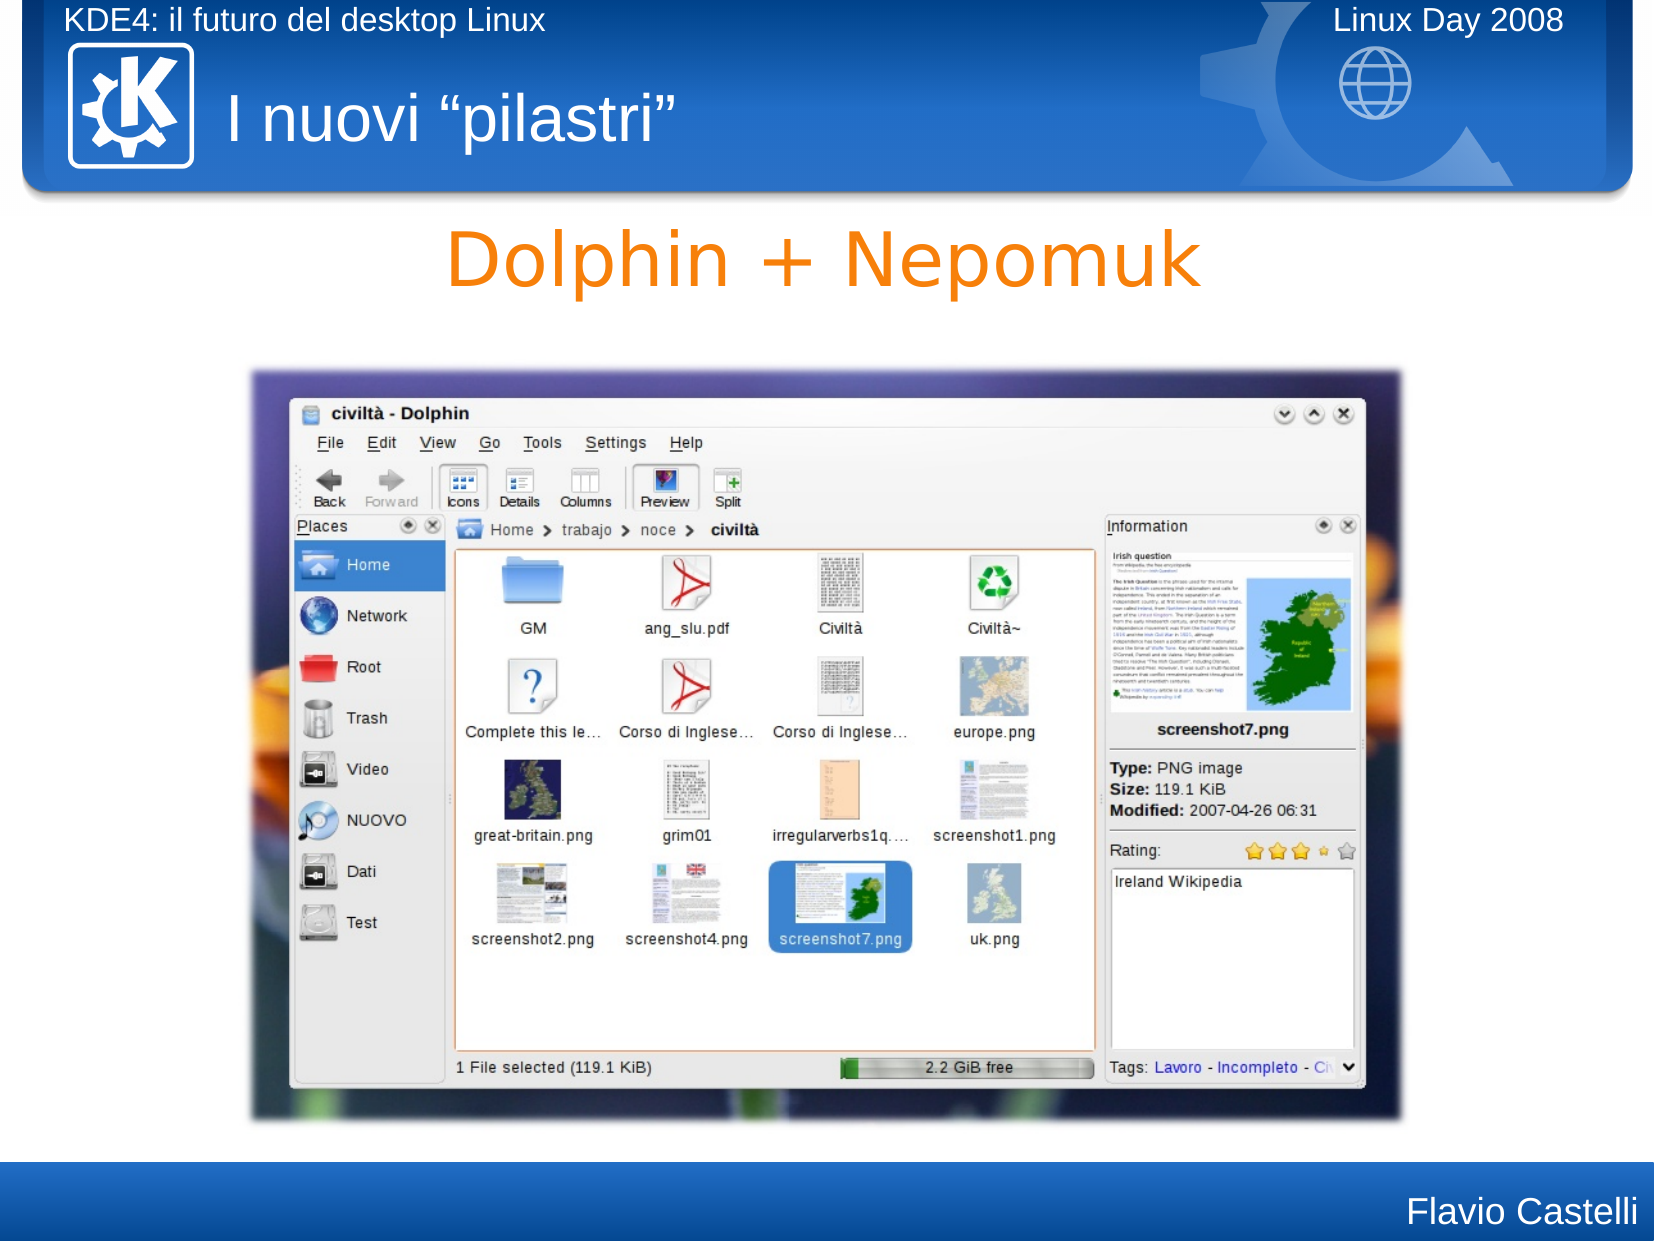

# I nuovi “pilastri”
Dolphin + Nepomuk